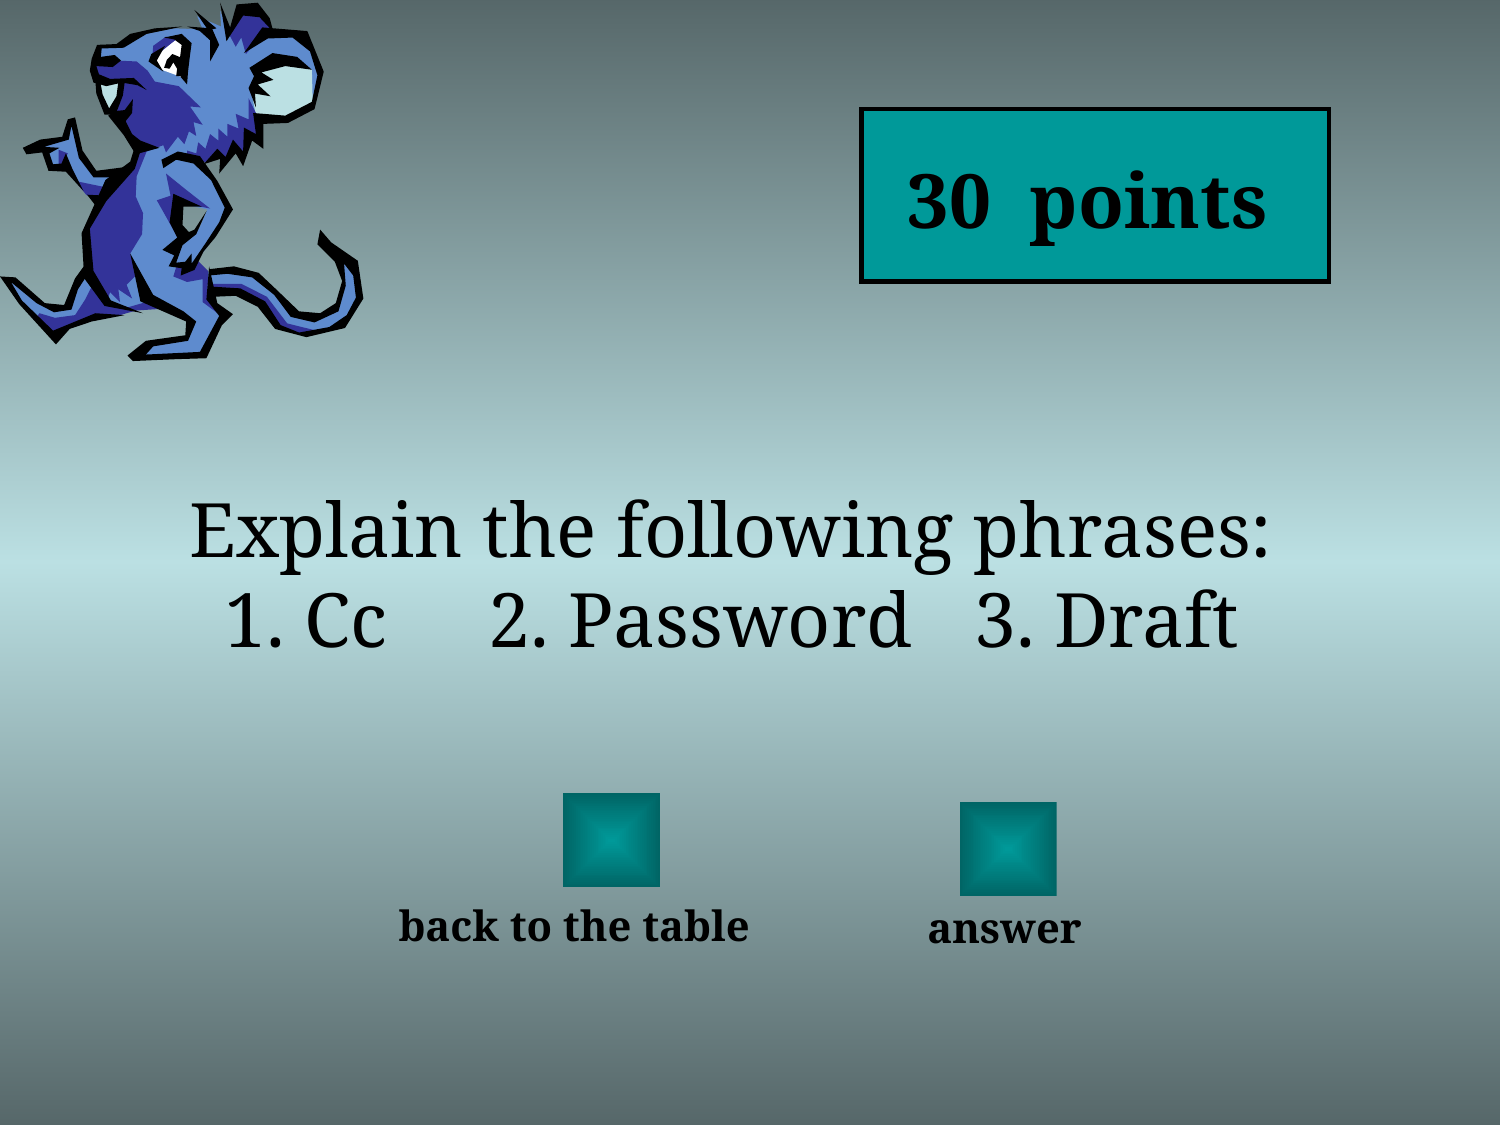

30 points
# Explain the following phrases: 1. Cc	 2. Password 	3. Draft
back to the table
answer